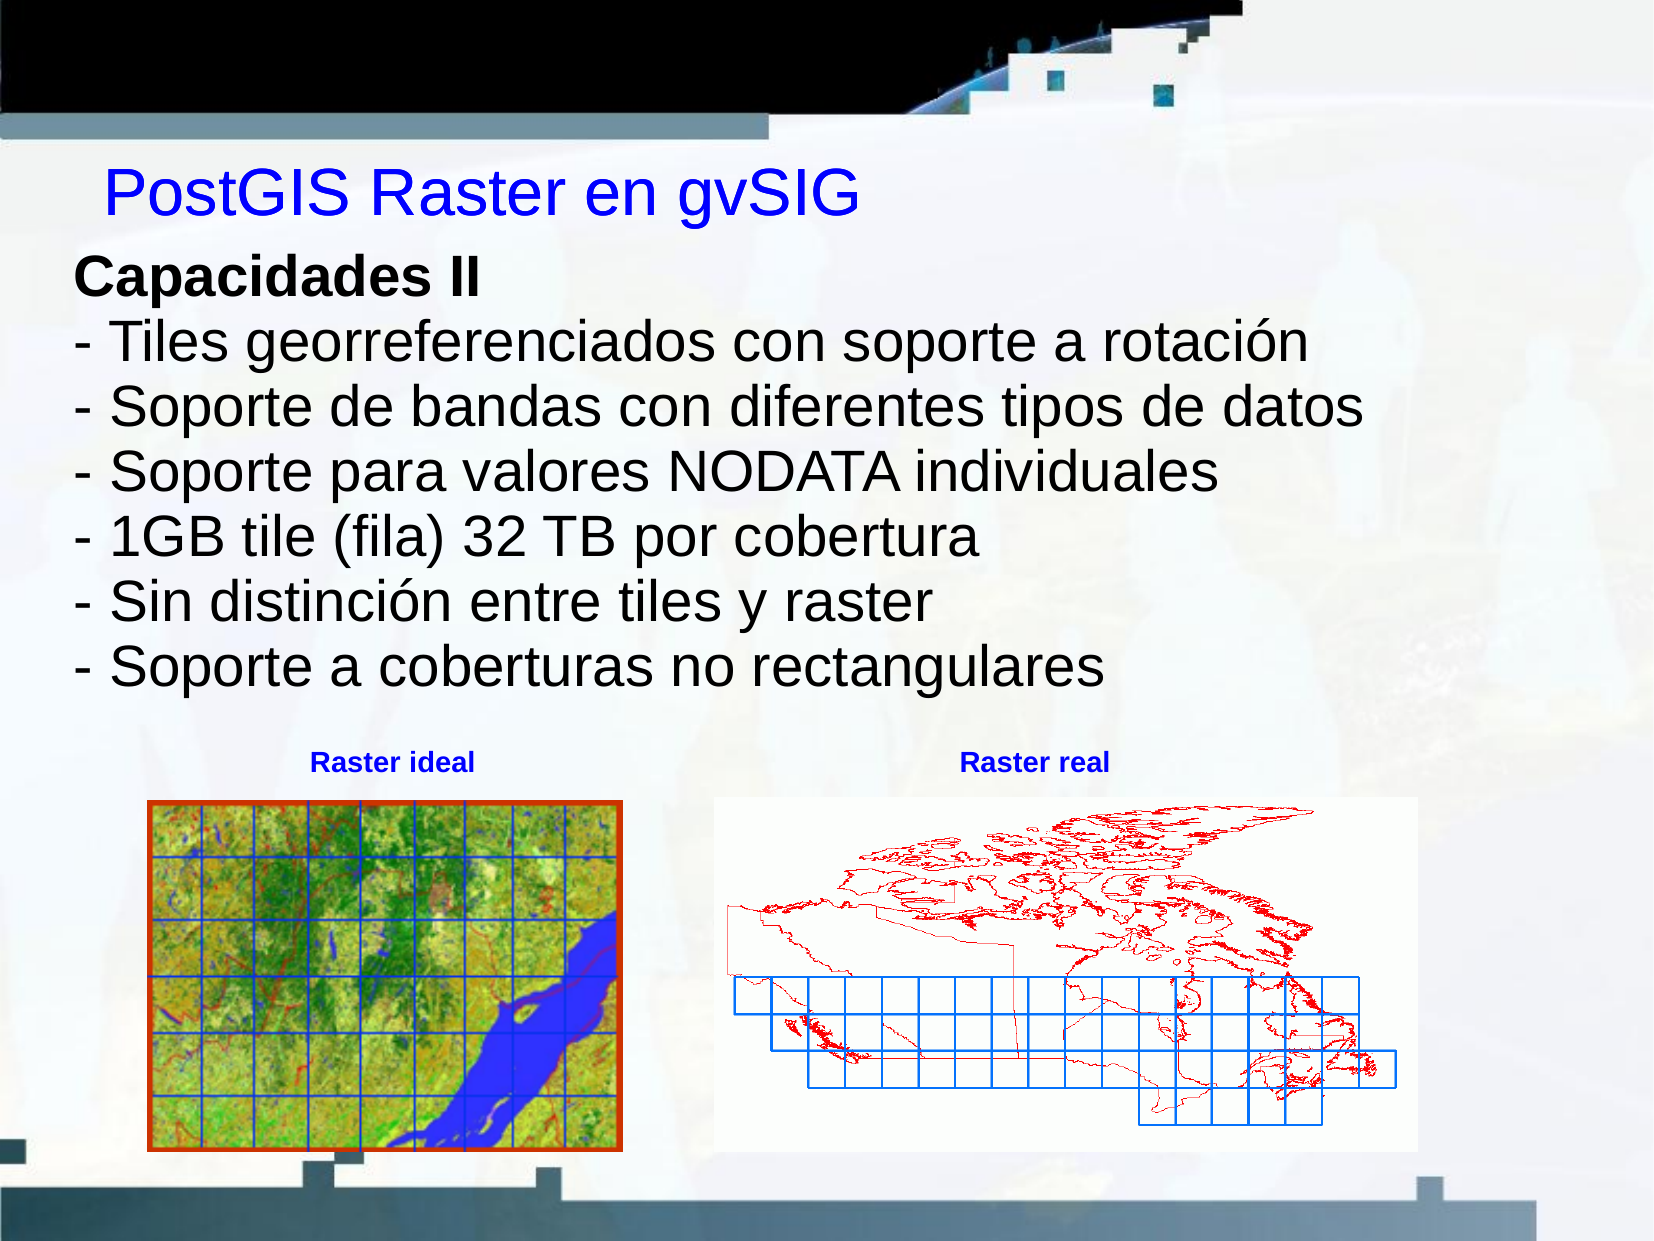

PostGIS Raster en gvSIG
PostGIS Raster en gvSIG
Capacidades II
- Tiles georreferenciados con soporte a rotación
- Soporte de bandas con diferentes tipos de datos
- Soporte para valores NODATA individuales
- 1GB tile (fila) 32 TB por cobertura
- Sin distinción entre tiles y raster
- Soporte a coberturas no rectangulares
Raster ideal
Raster real